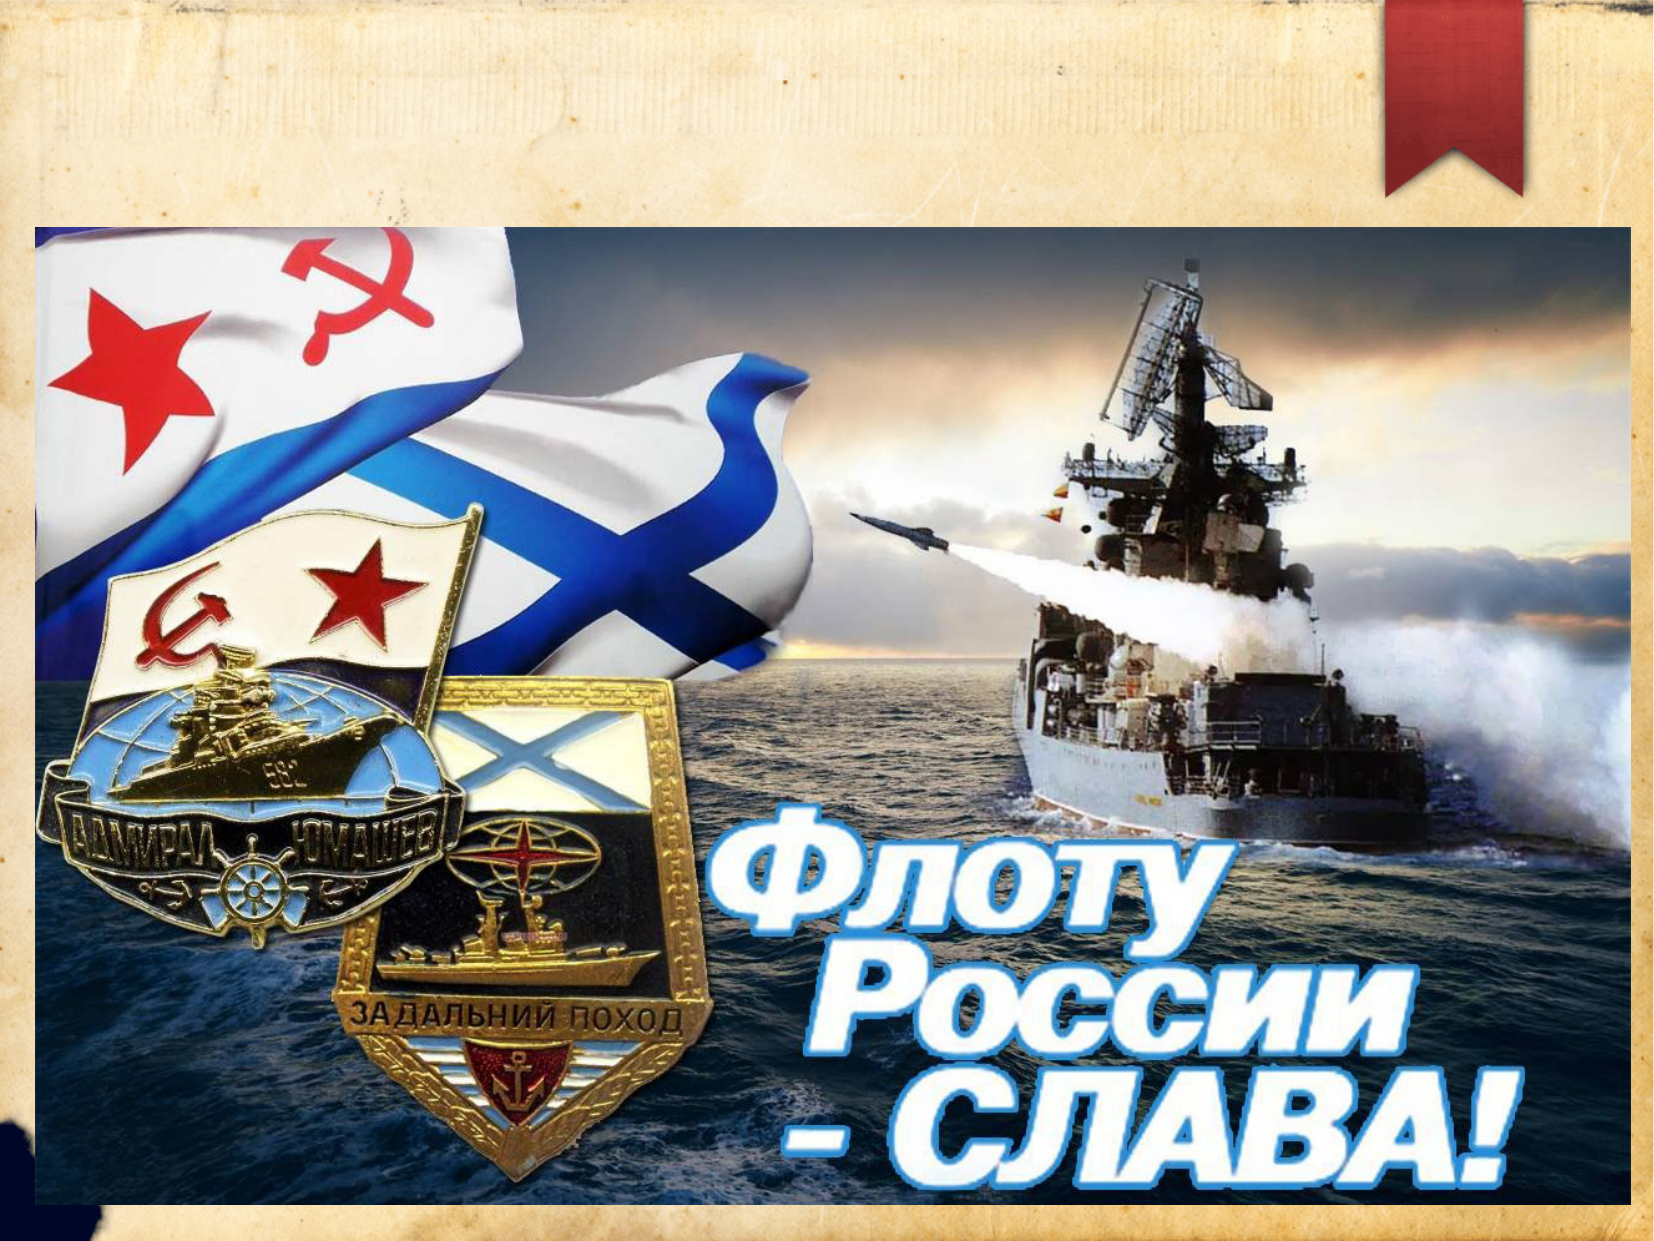

# ФЛОТУ РОССИИ — СЛАВА!
История Российского флота